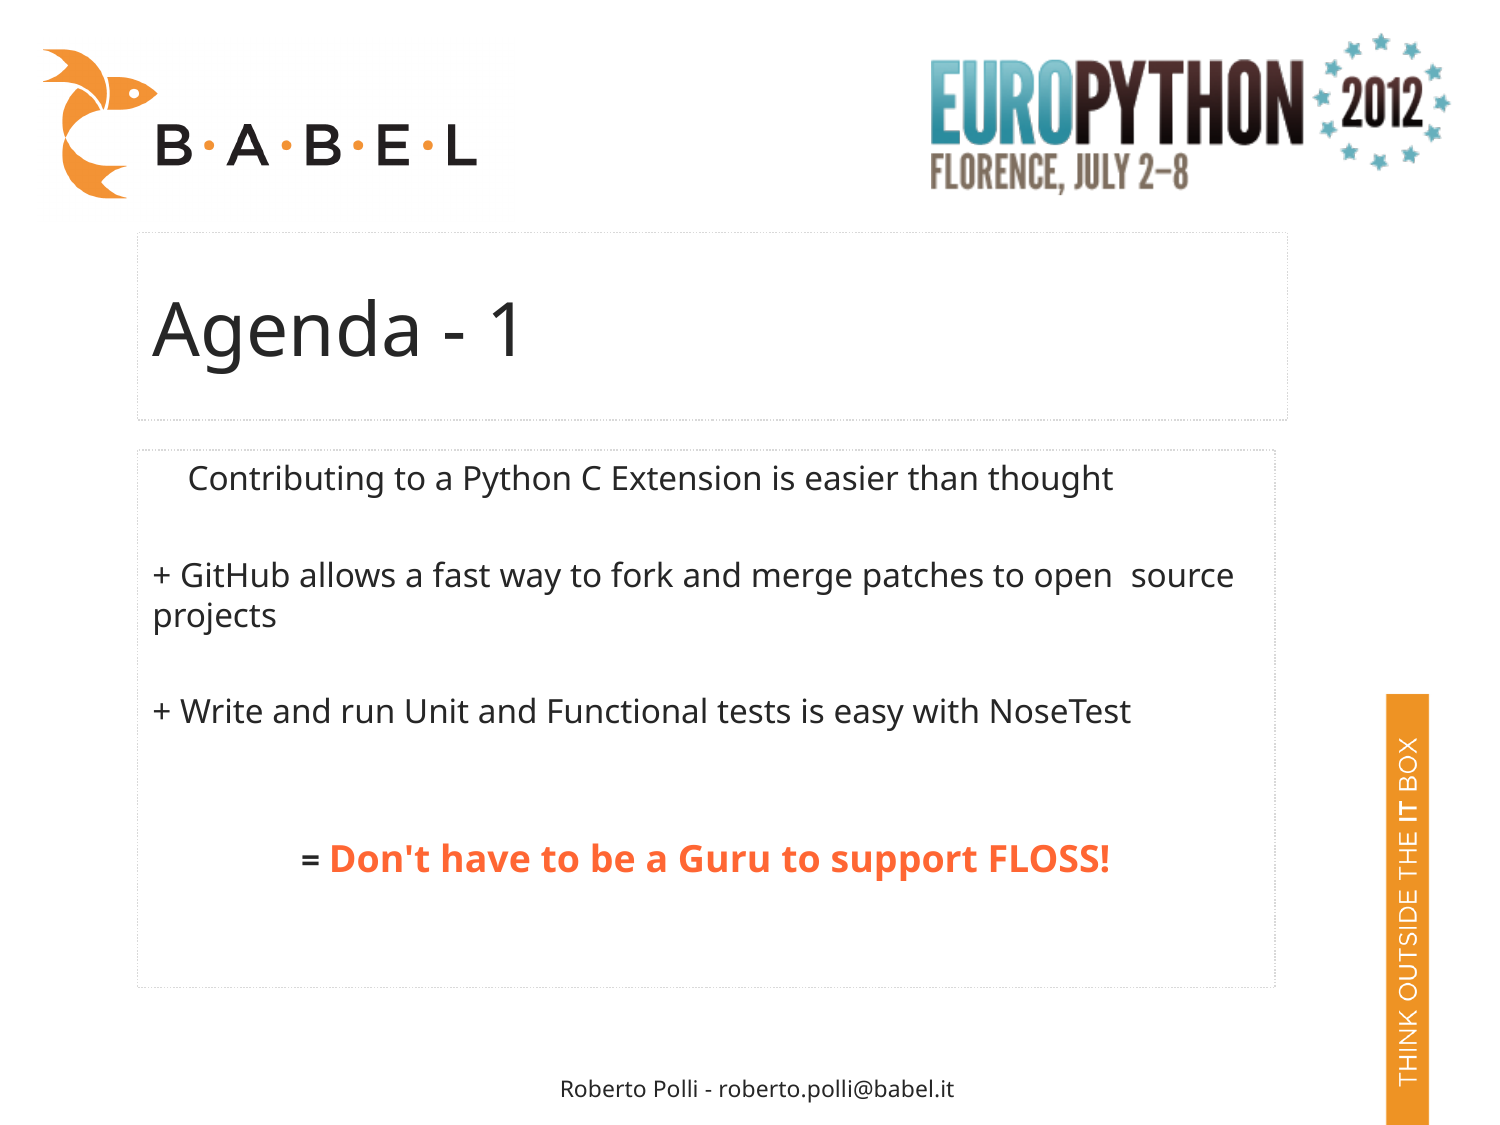

# Agenda - 1
 Contributing to a Python C Extension is easier than thought
+ GitHub allows a fast way to fork and merge patches to open source projects
+ Write and run Unit and Functional tests is easy with NoseTest
= Don't have to be a Guru to support FLOSS!